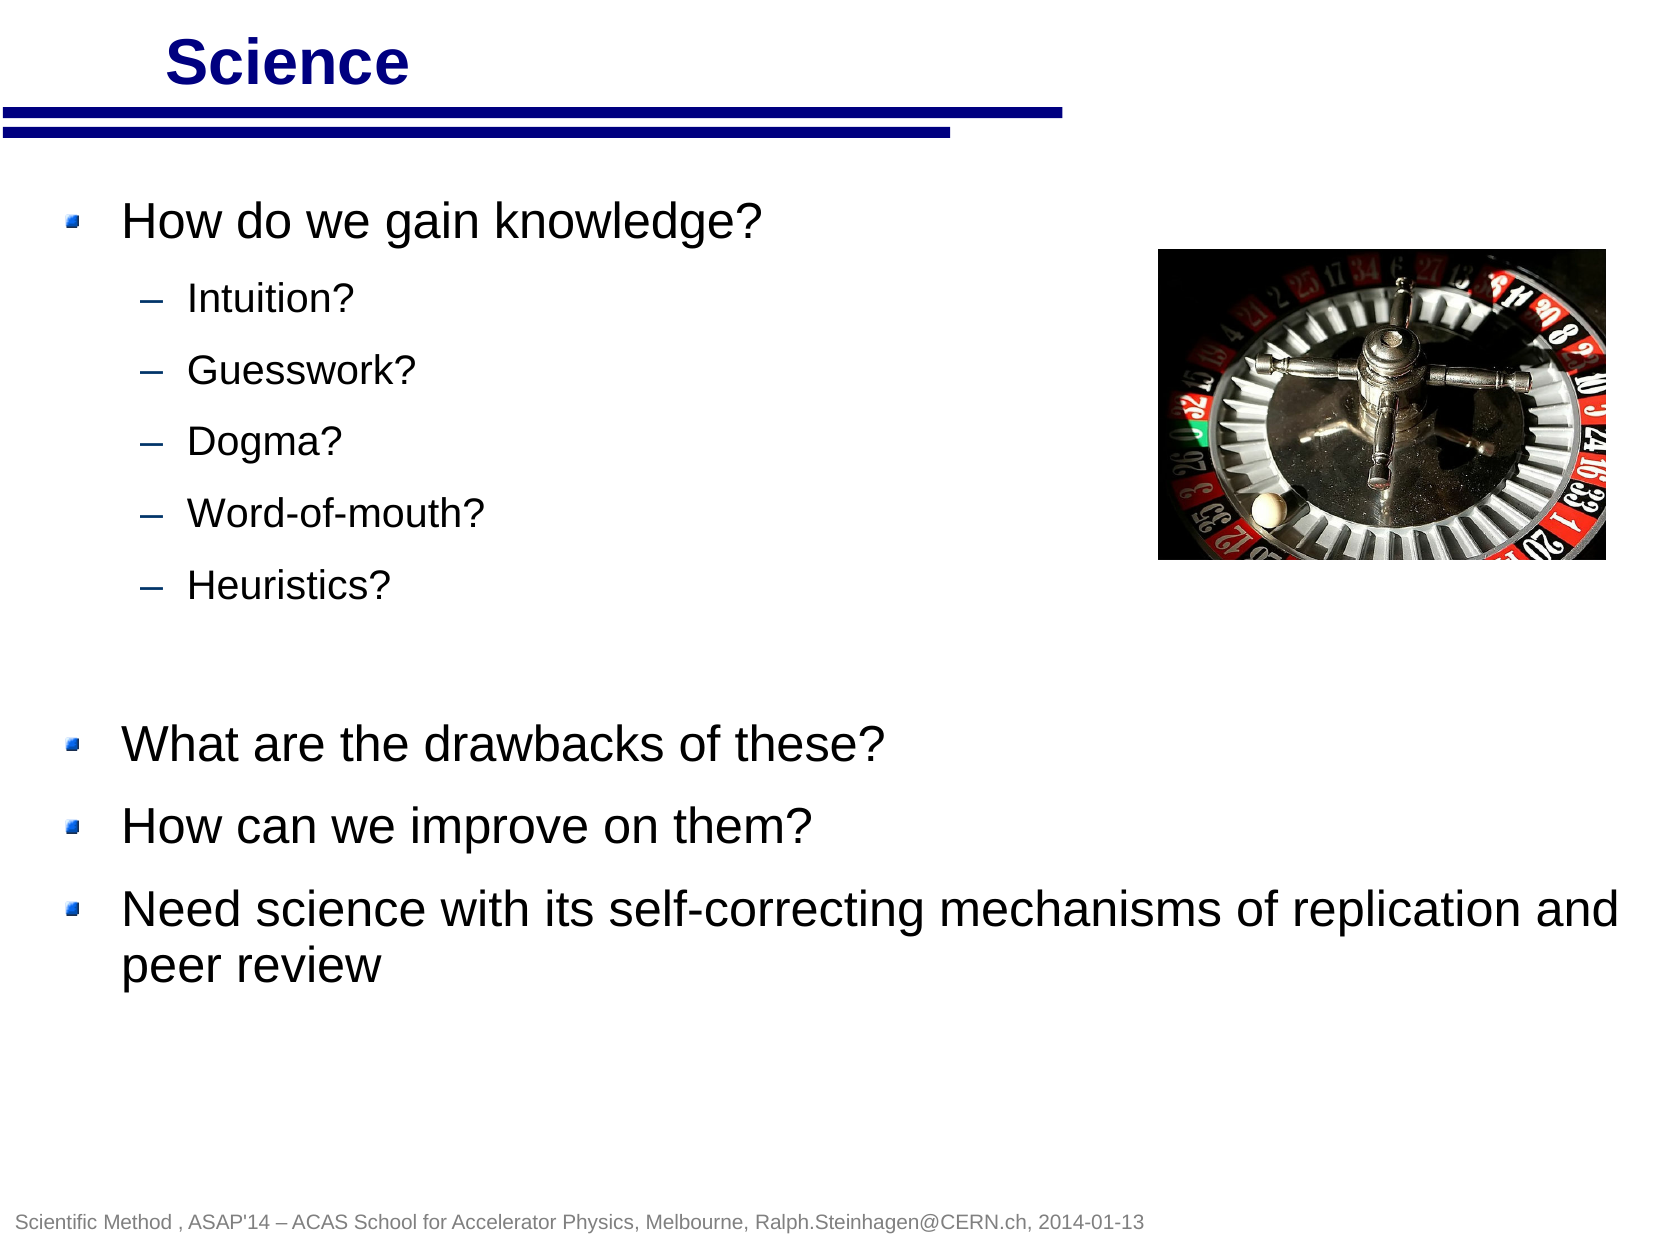

# Science
How do we gain knowledge?
Intuition?
Guesswork?
Dogma?
Word-of-mouth?
Heuristics?
What are the drawbacks of these?
How can we improve on them?
Need science with its self-correcting mechanisms of replication and peer review